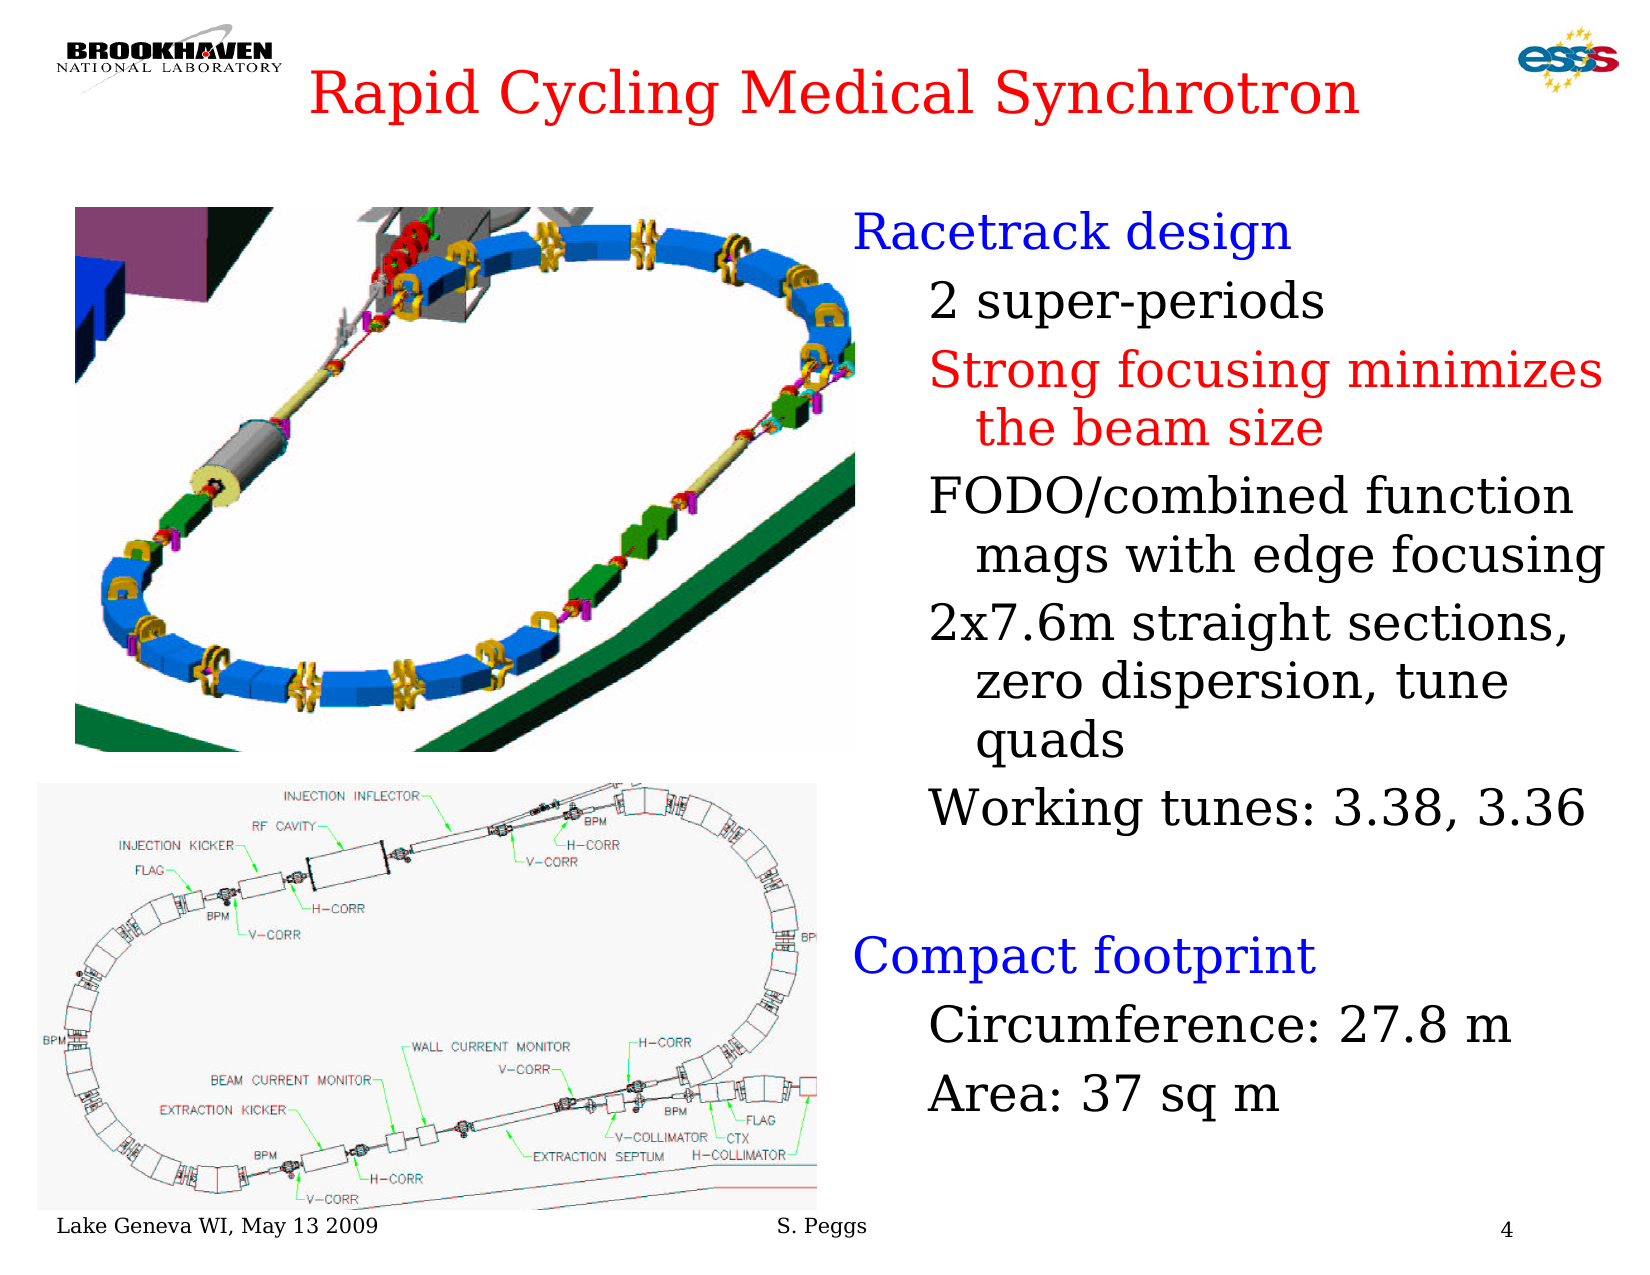

Rapid Cycling Medical Synchrotron
# Racetrack design
2 super-periods
Strong focusing minimizes the beam size
FODO/combined function mags with edge focusing
2x7.6m straight sections, zero dispersion, tune quads
Working tunes: 3.38, 3.36
Compact footprint
Circumference: 27.8 m
Area: 37 sq m